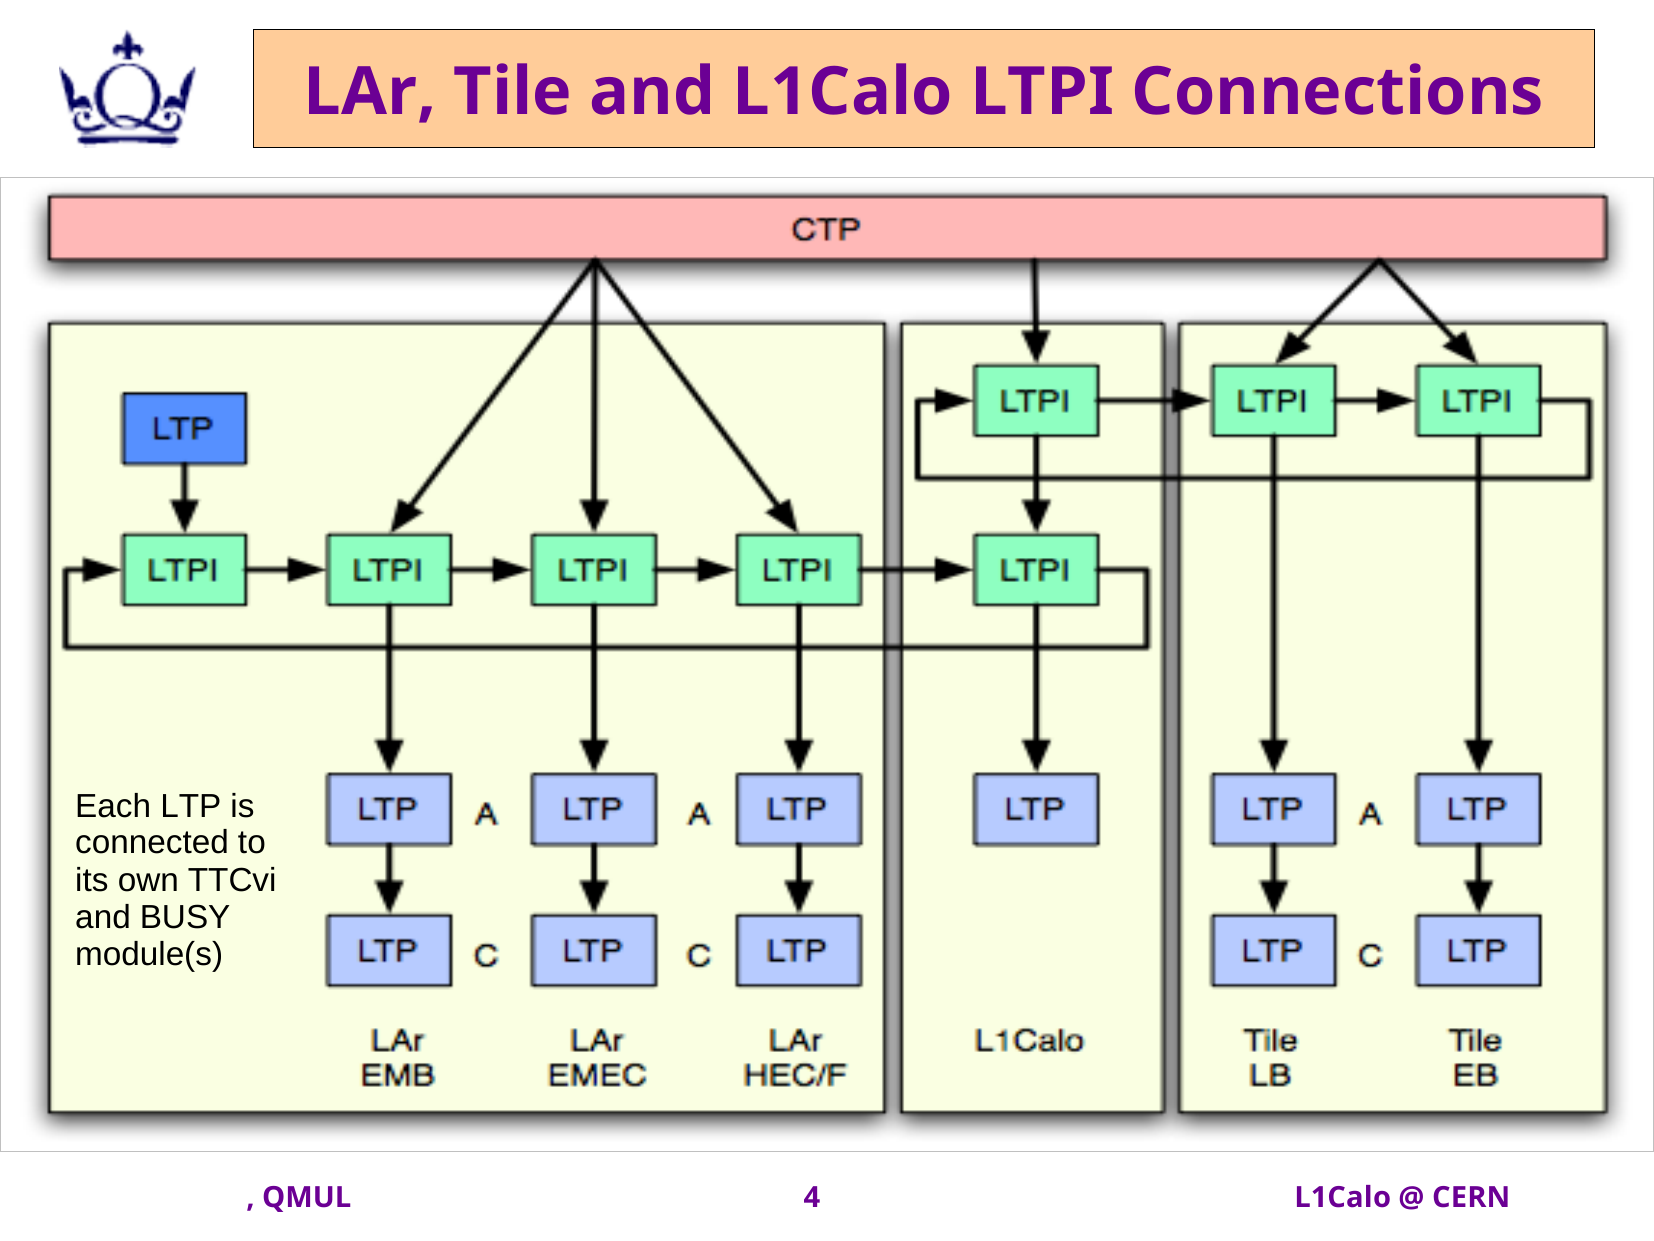

# LAr, Tile and L1Calo LTPI Connections
Each LTP is
connected to
its own TTCvi
and BUSY
module(s)